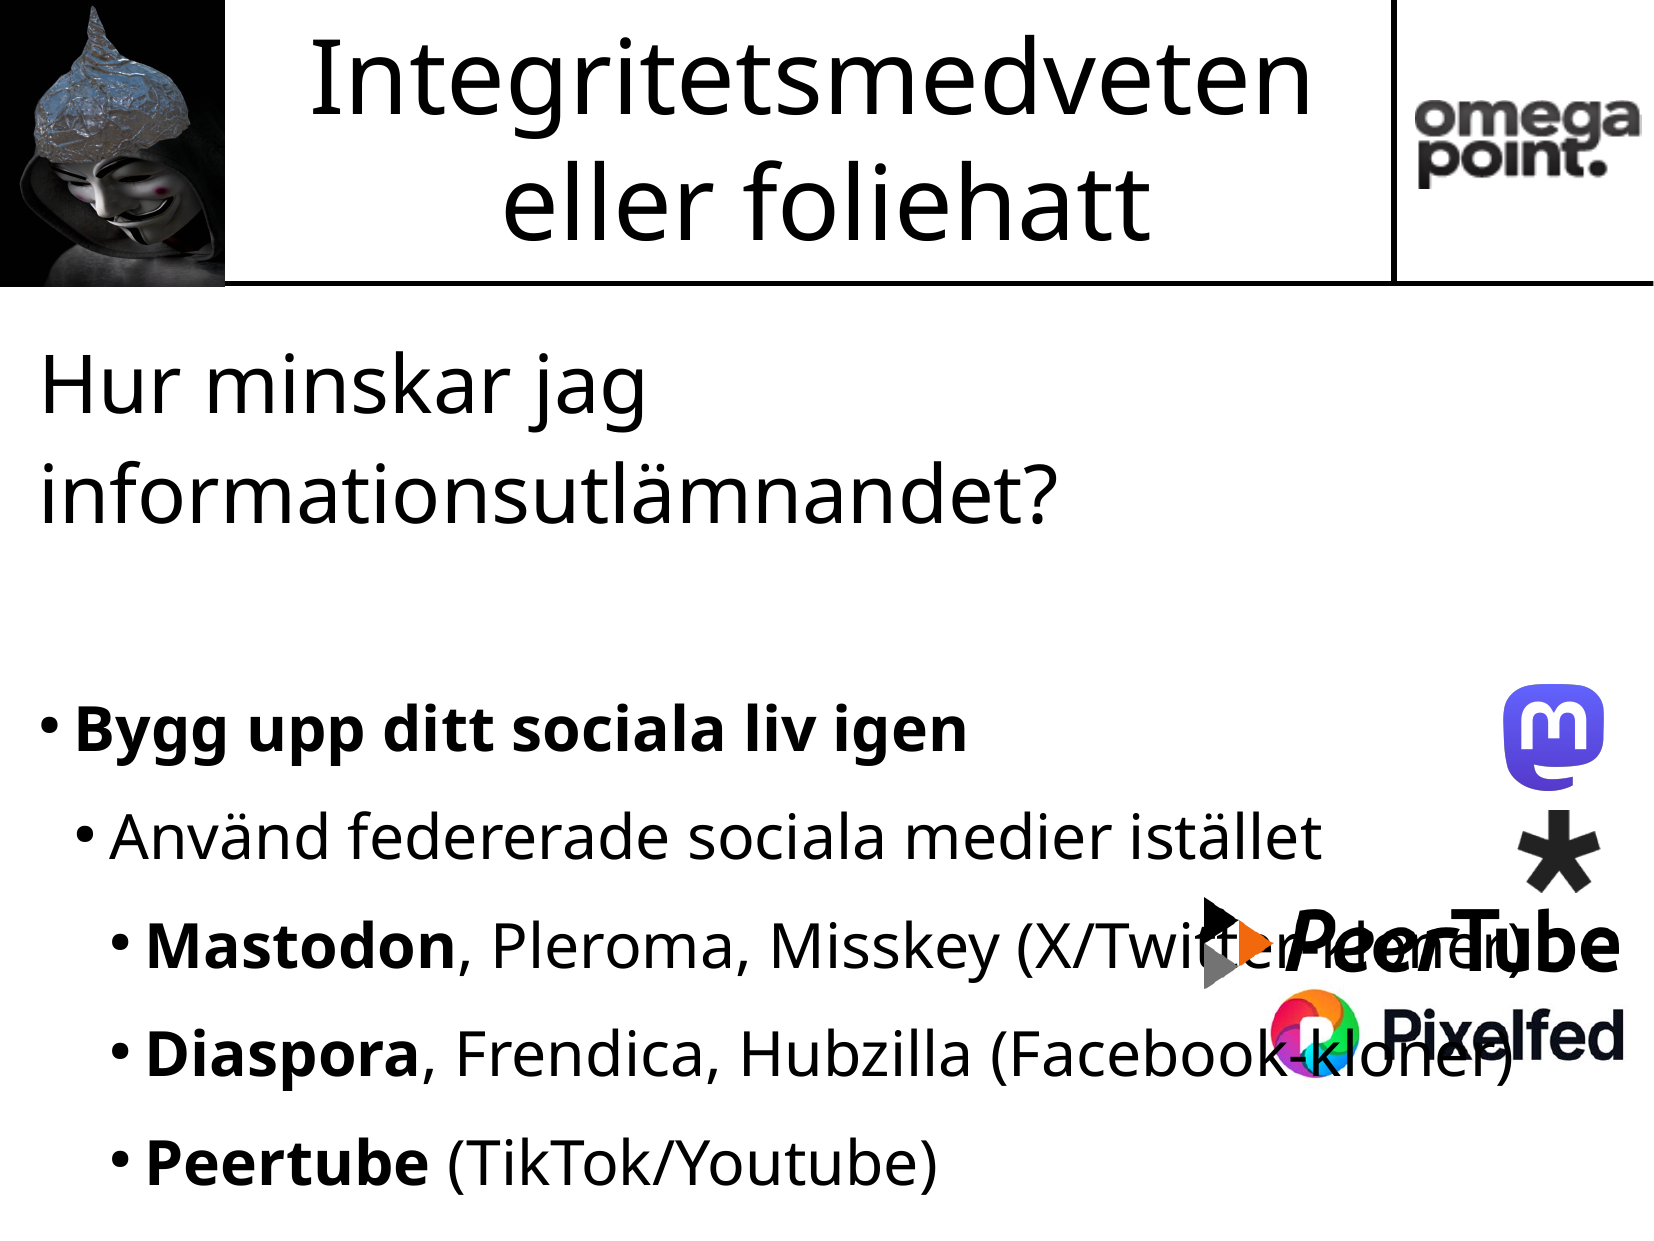

Integritetsmedveten
eller foliehatt
Hur minskar jag informationsutlämnandet?
Bygg upp ditt sociala liv igen
Använd federerade sociala medier istället
Mastodon, Pleroma, Misskey (X/Twitter-kloner)
Diaspora, Frendica, Hubzilla (Facebook-kloner)
Peertube (TikTok/Youtube)
Pixelfed, Bonfire (Instagram)